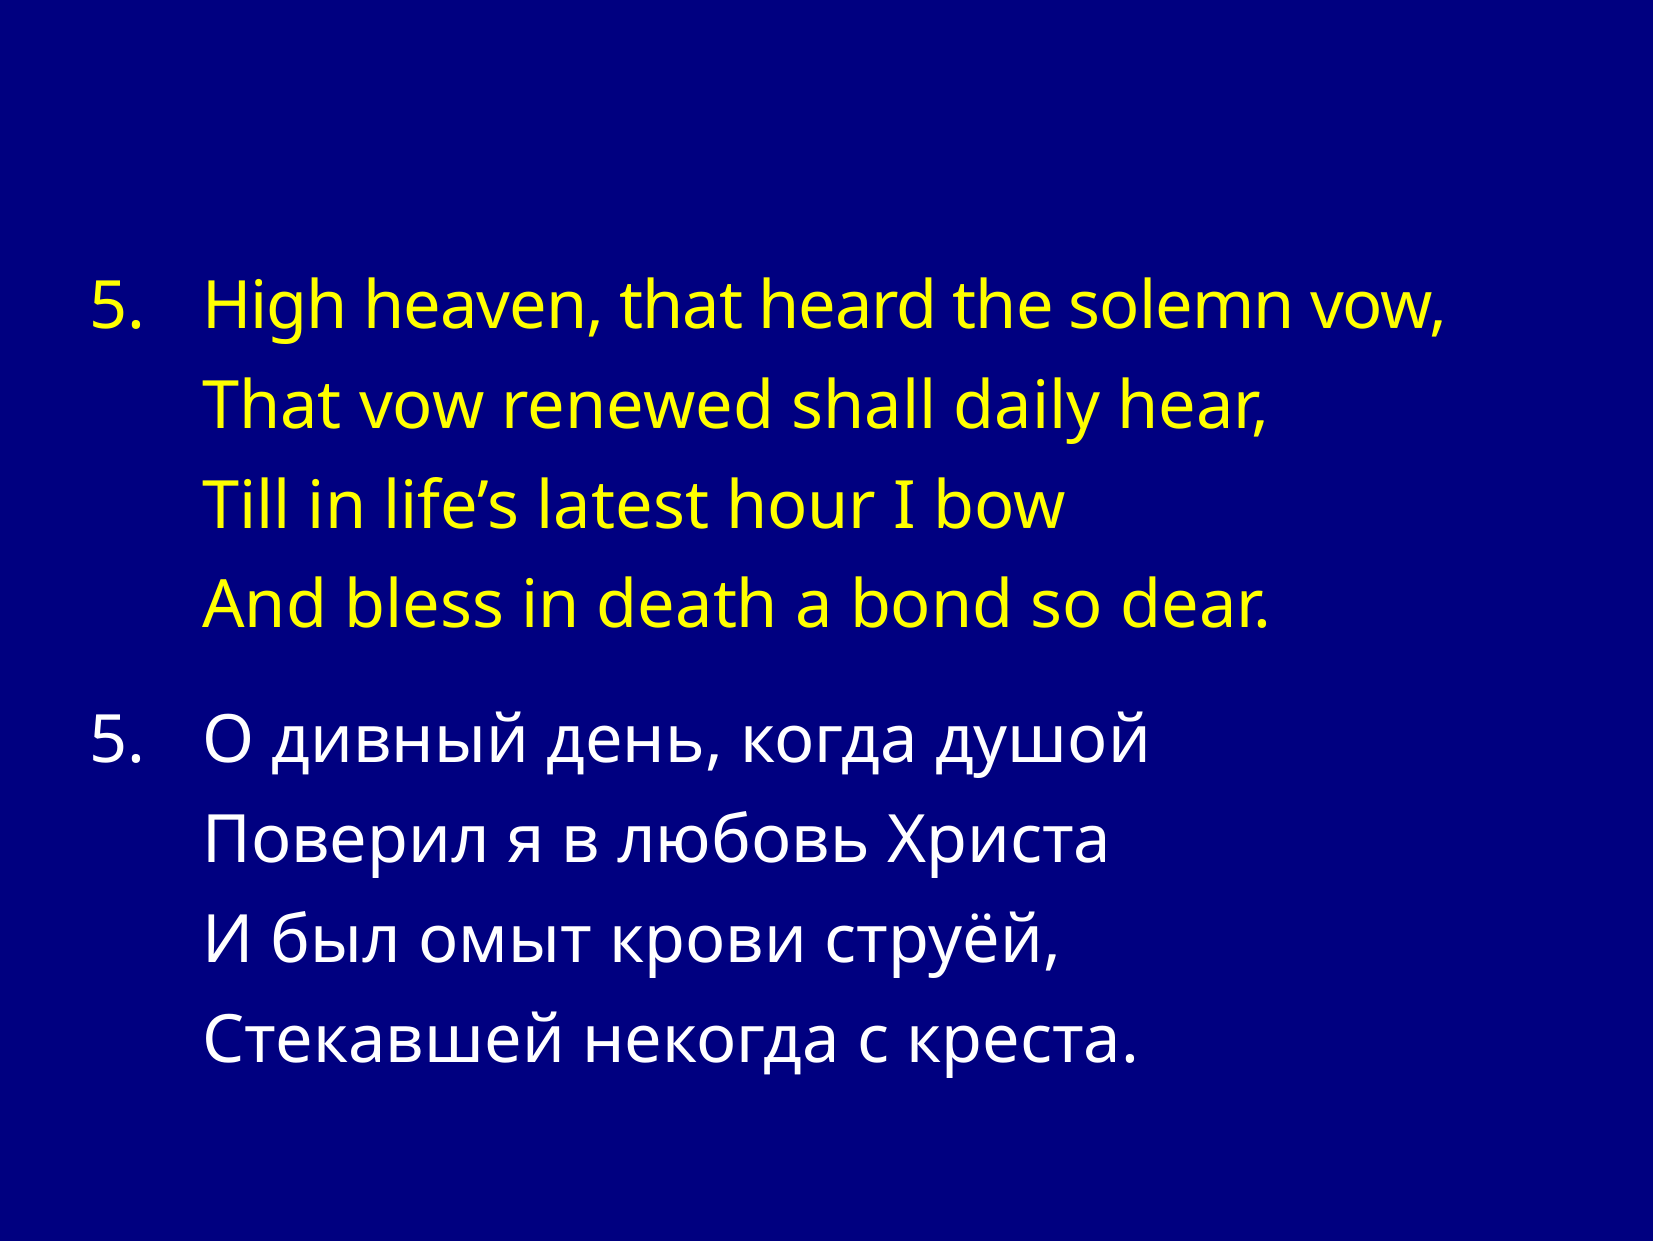

5.	High heaven, that heard the solemn vow,
	That vow renewed shall daily hear,
	Till in life’s latest hour I bow
	And bless in death a bond so dear.
5.	О дивный день, когда душой
	Поверил я в любовь Христа
	И был омыт крови струёй,
	Стекавшей некогда с креста.